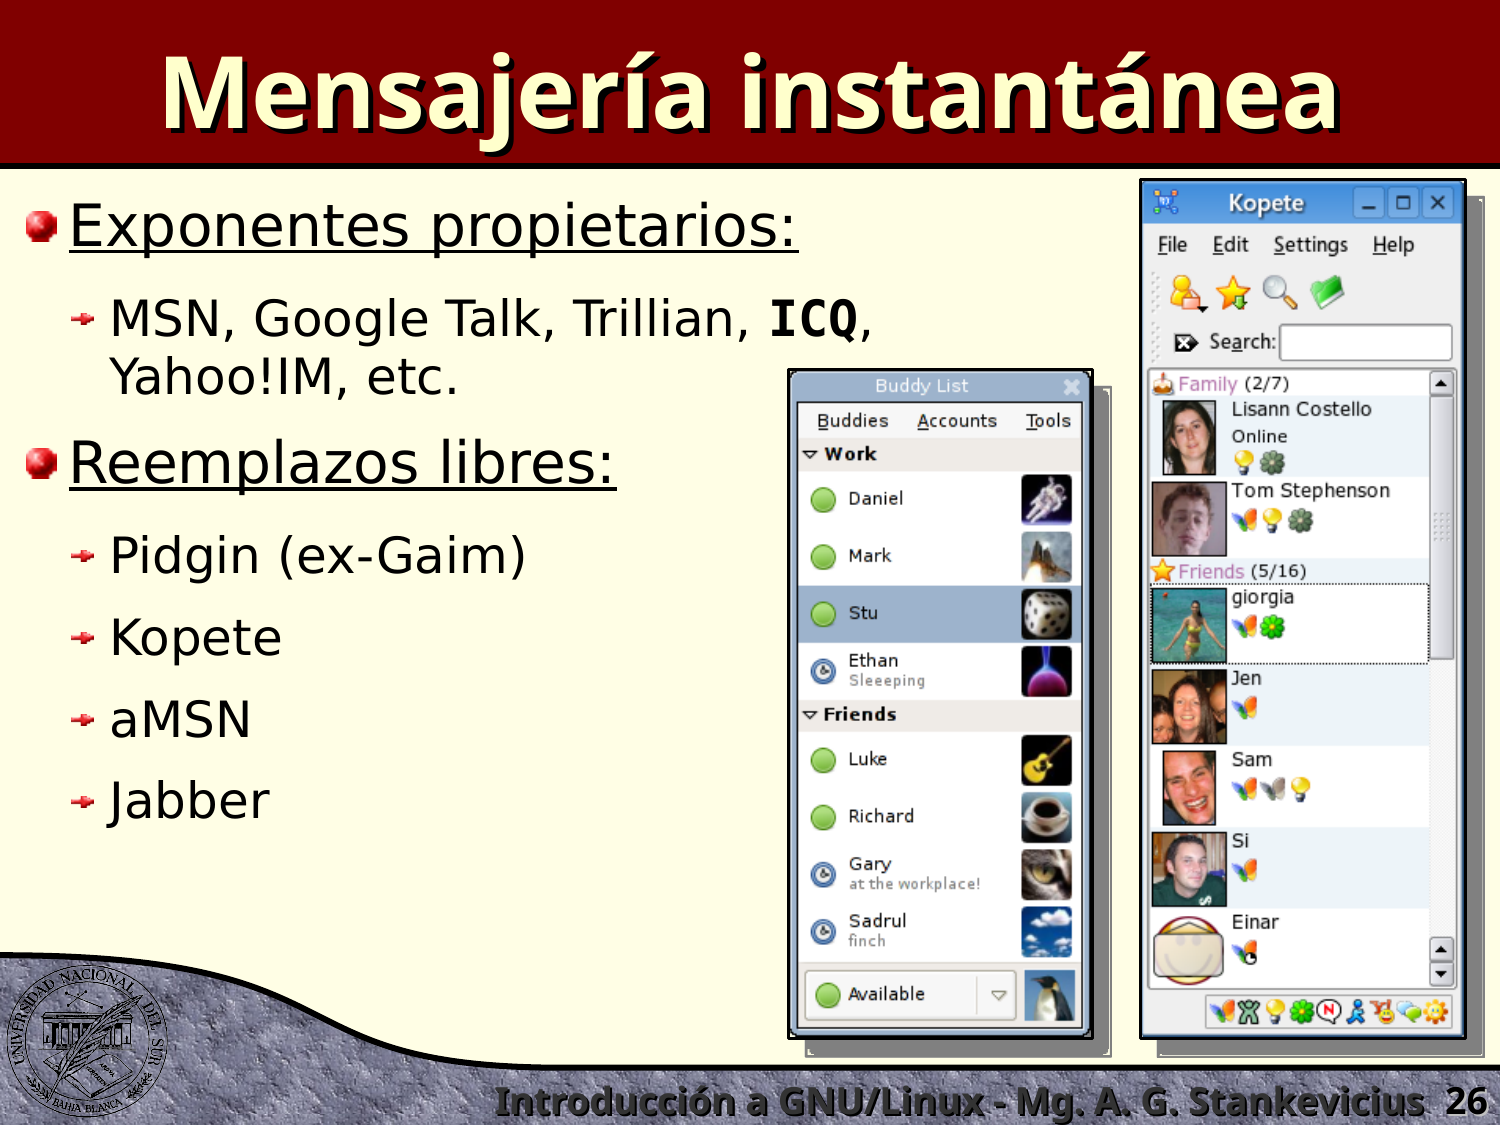

# Mensajería instantánea
Exponentes propietarios:
MSN, Google Talk, Trillian, ICQ,
Yahoo!IM, etc.
Reemplazos libres:
Pidgin (ex-Gaim)
Kopete
aMSN
Jabber
26